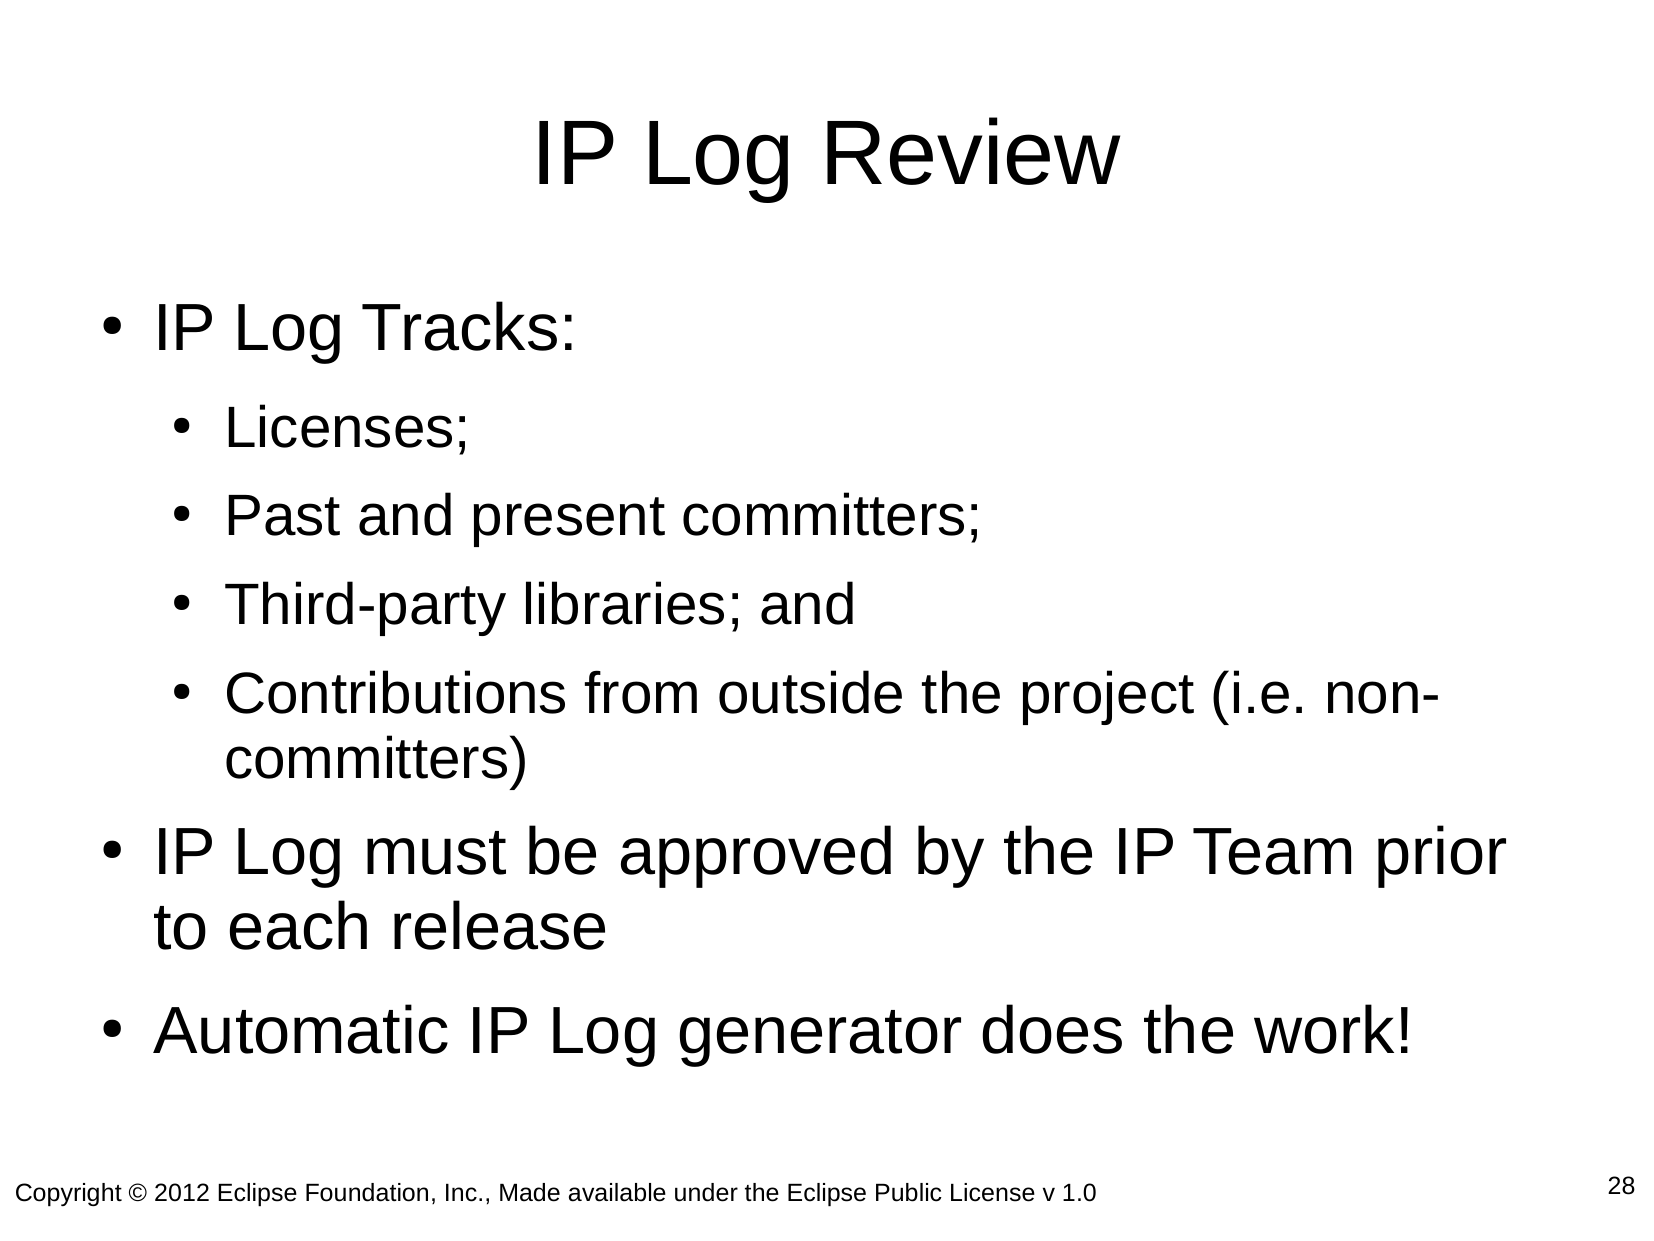

# IP Log Review
IP Log Tracks:
Licenses;
Past and present committers;
Third-party libraries; and
Contributions from outside the project (i.e. non-committers)
IP Log must be approved by the IP Team prior to each release
Automatic IP Log generator does the work!
28